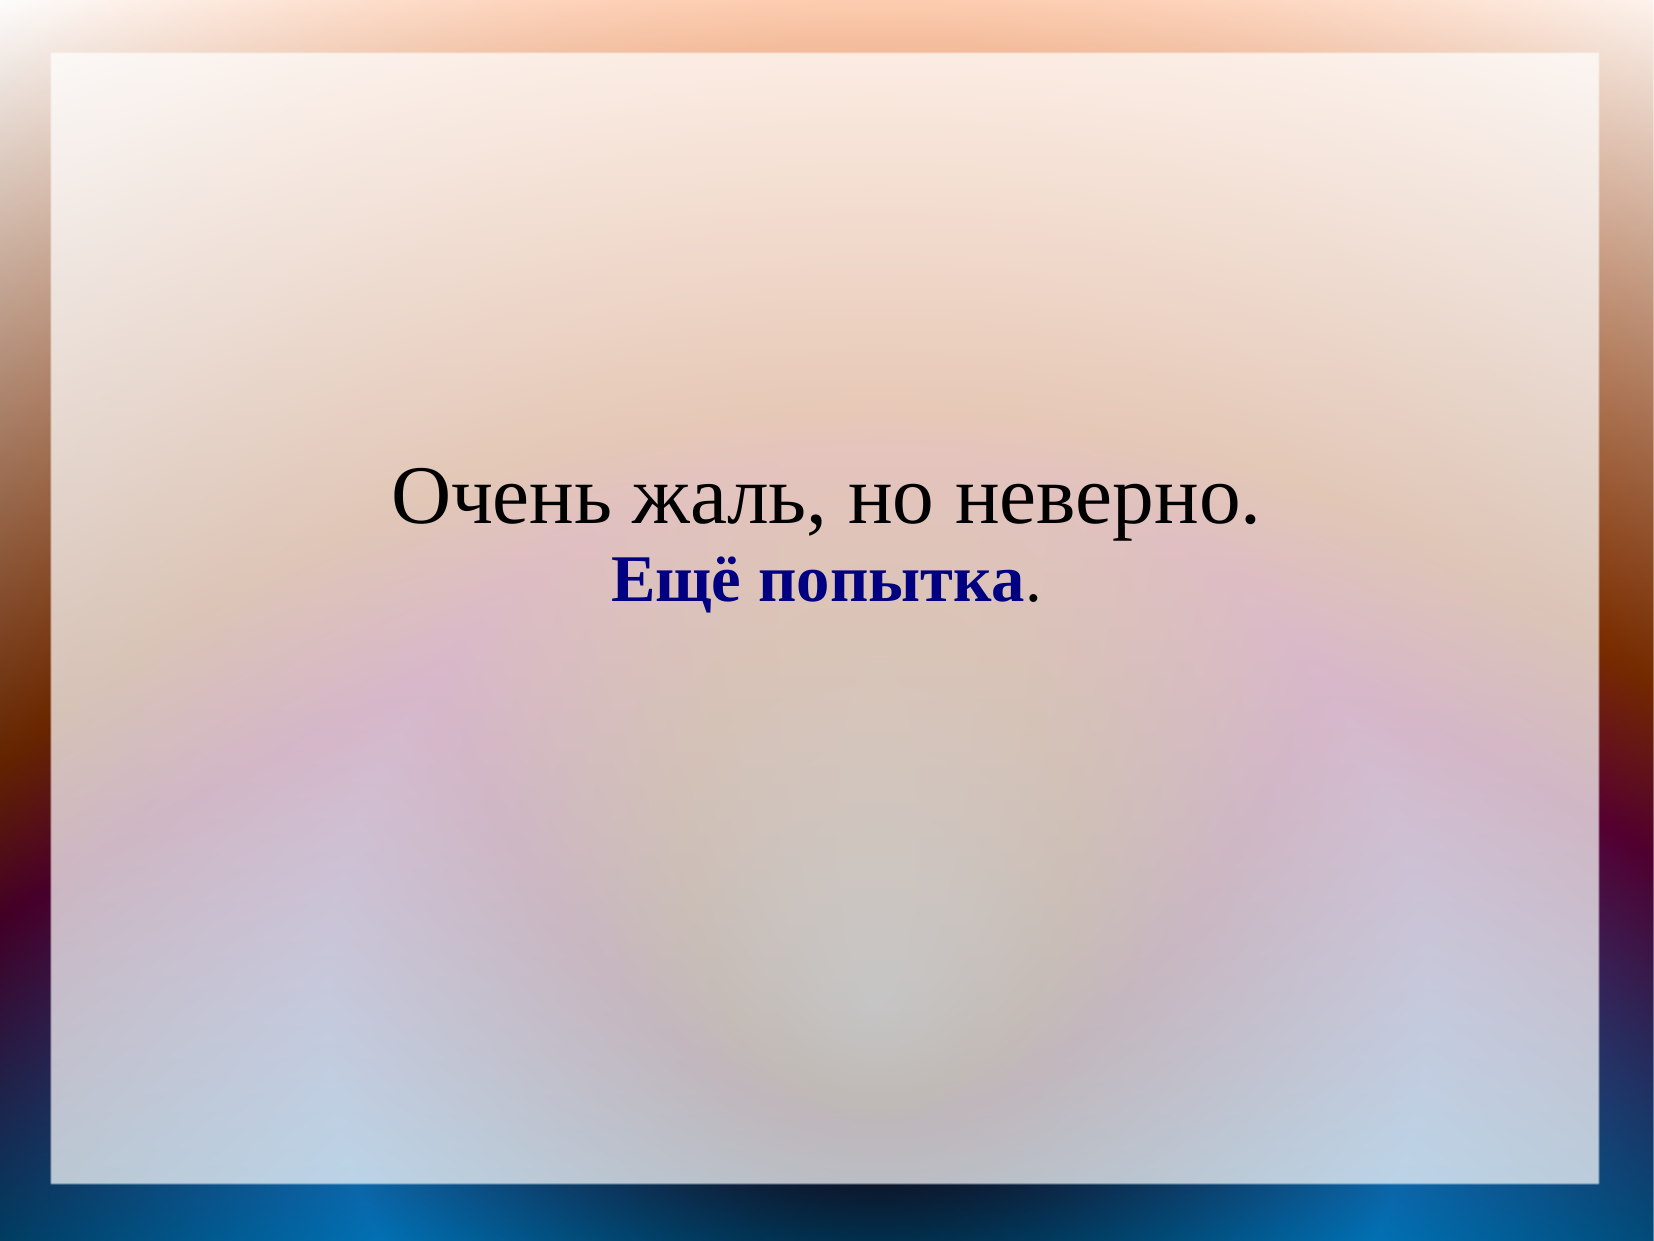

# Очень жаль, но неверно.
Ещё попытка.